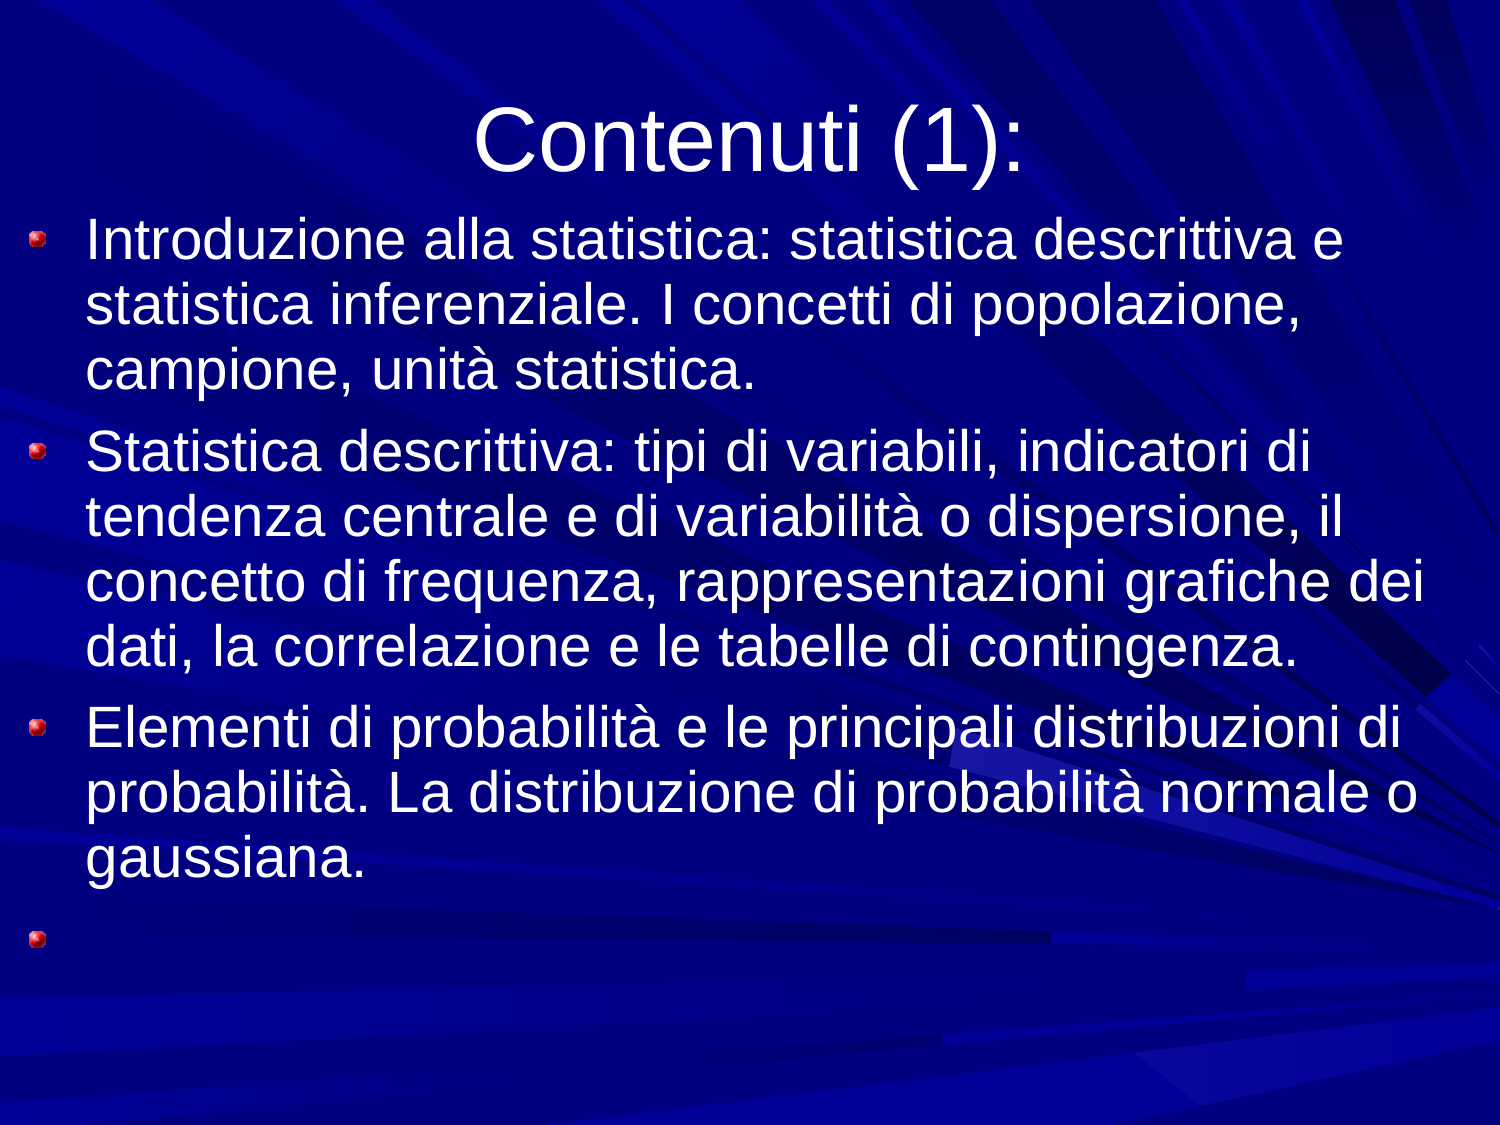

# Contenuti (1):
Introduzione alla statistica: statistica descrittiva e statistica inferenziale. I concetti di popolazione, campione, unità statistica.
Statistica descrittiva: tipi di variabili, indicatori di tendenza centrale e di variabilità o dispersione, il concetto di frequenza, rappresentazioni grafiche dei dati, la correlazione e le tabelle di contingenza.
Elementi di probabilità e le principali distribuzioni di probabilità. La distribuzione di probabilità normale o gaussiana.